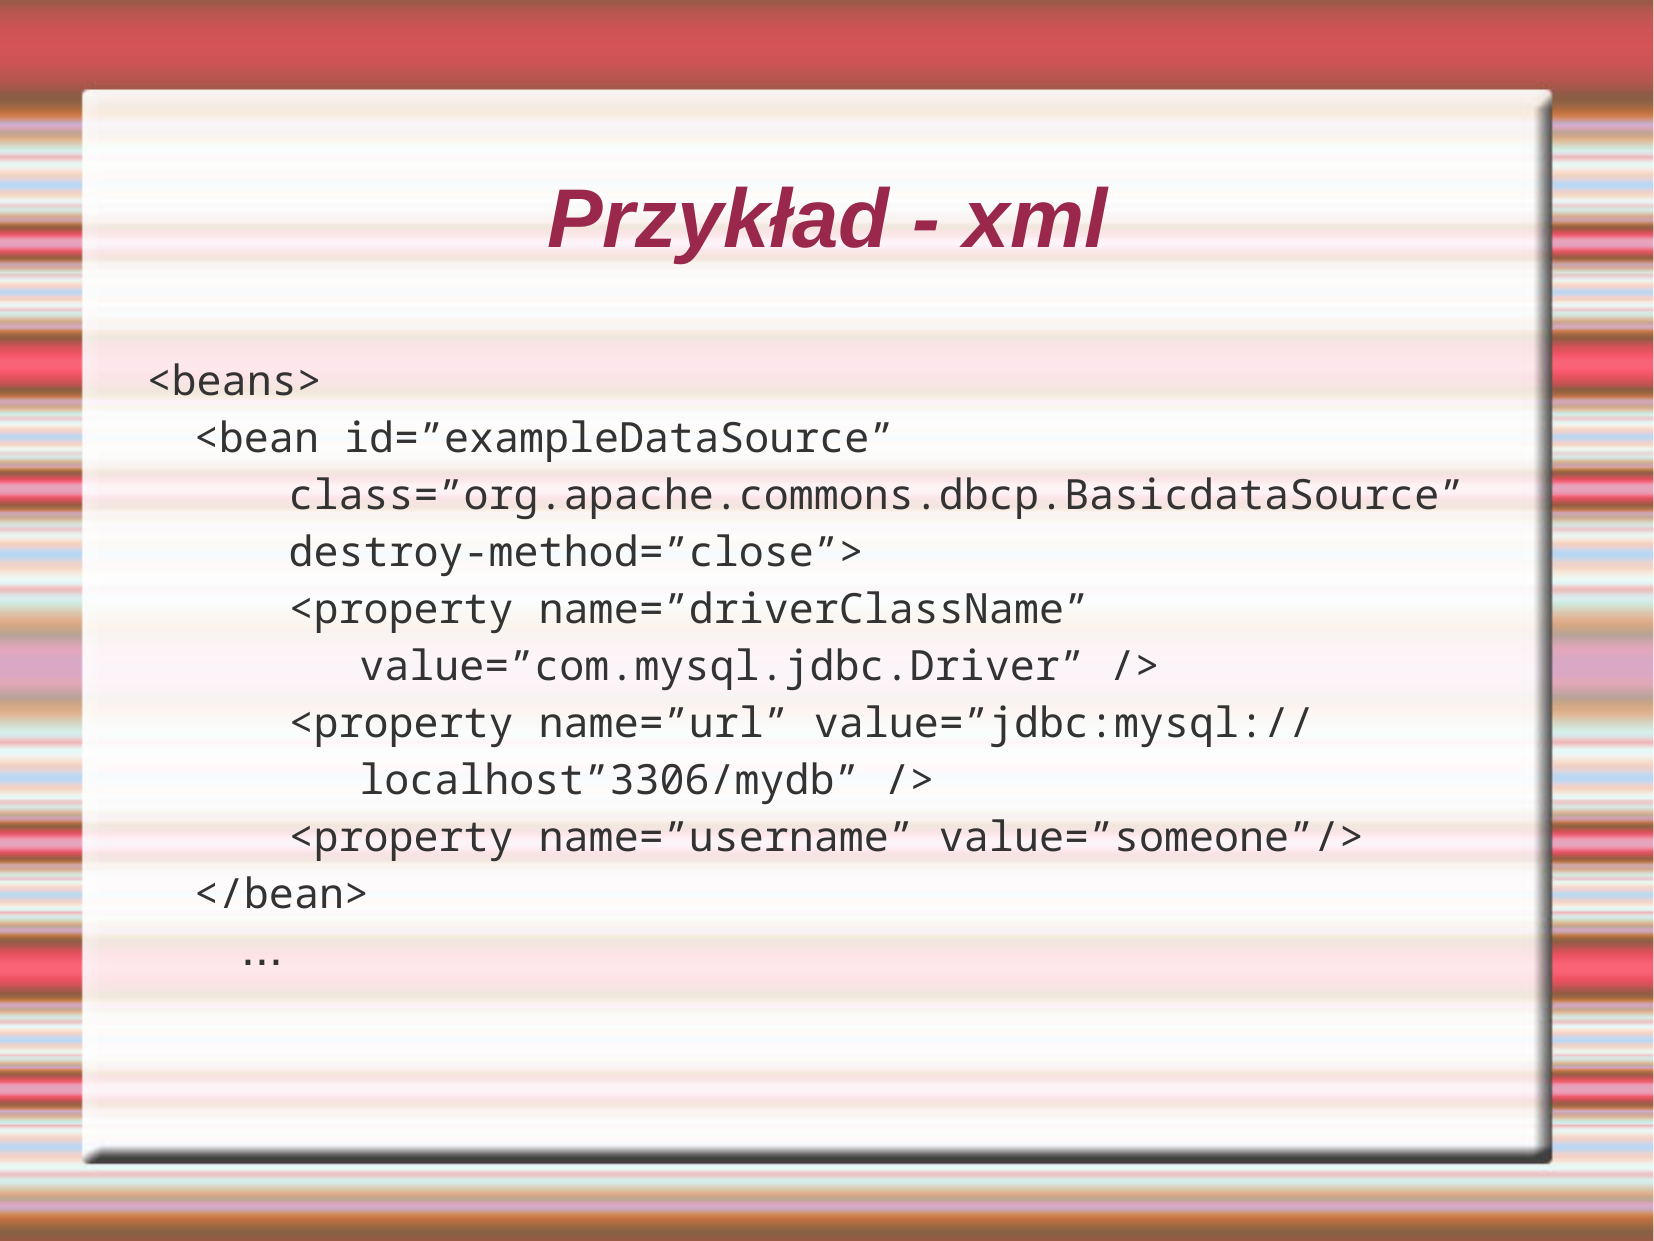

# Przykład - xml
<beans>
<bean id=”exampleDataSource”
class=”org.apache.commons.dbcp.BasicdataSource”
destroy-method=”close”>
<property name=”driverClassName” value=”com.mysql.jdbc.Driver” />
<property name=”url” value=”jdbc:mysql://localhost”3306/mydb” />
<property name=”username” value=”someone”/>
</bean>
...